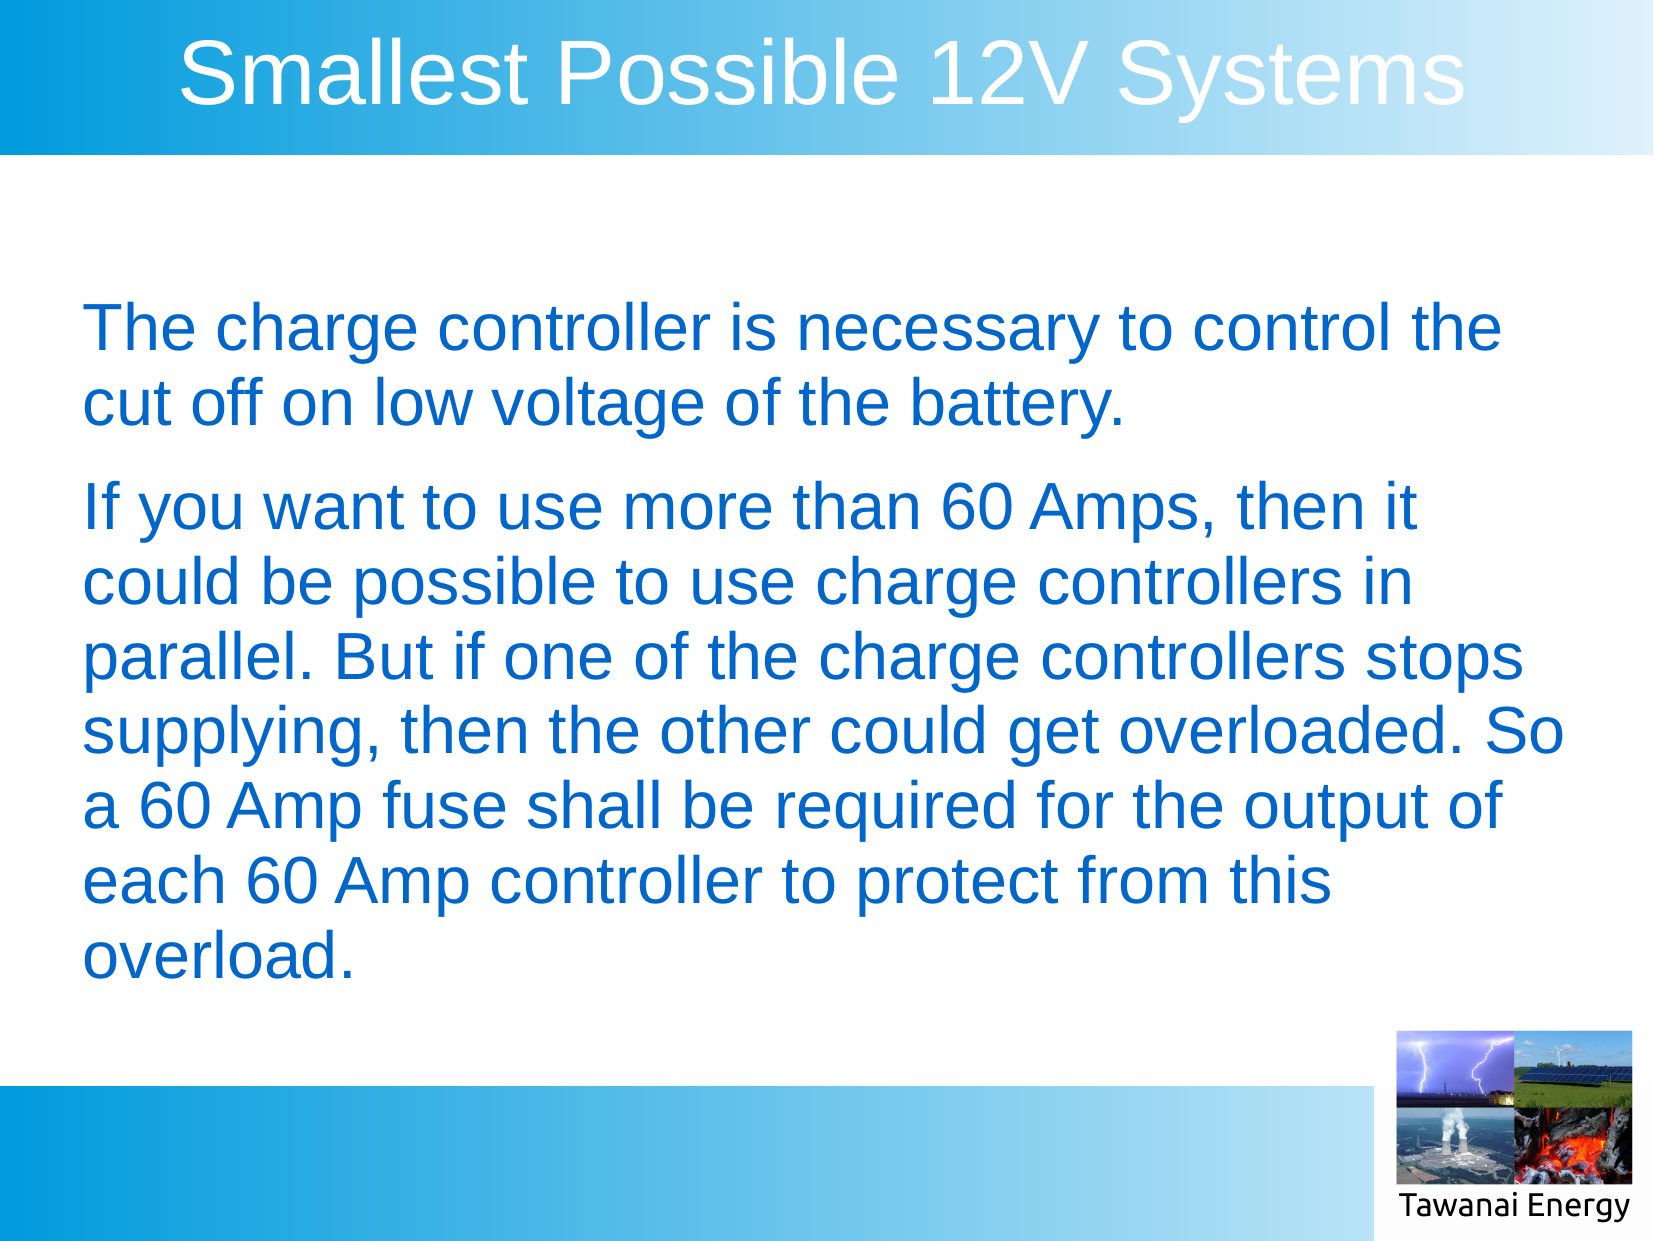

# Smallest Possible 12V Systems
The charge controller is necessary to control the cut off on low voltage of the battery.
If you want to use more than 60 Amps, then it could be possible to use charge controllers in parallel. But if one of the charge controllers stops supplying, then the other could get overloaded. So a 60 Amp fuse shall be required for the output of each 60 Amp controller to protect from this overload.